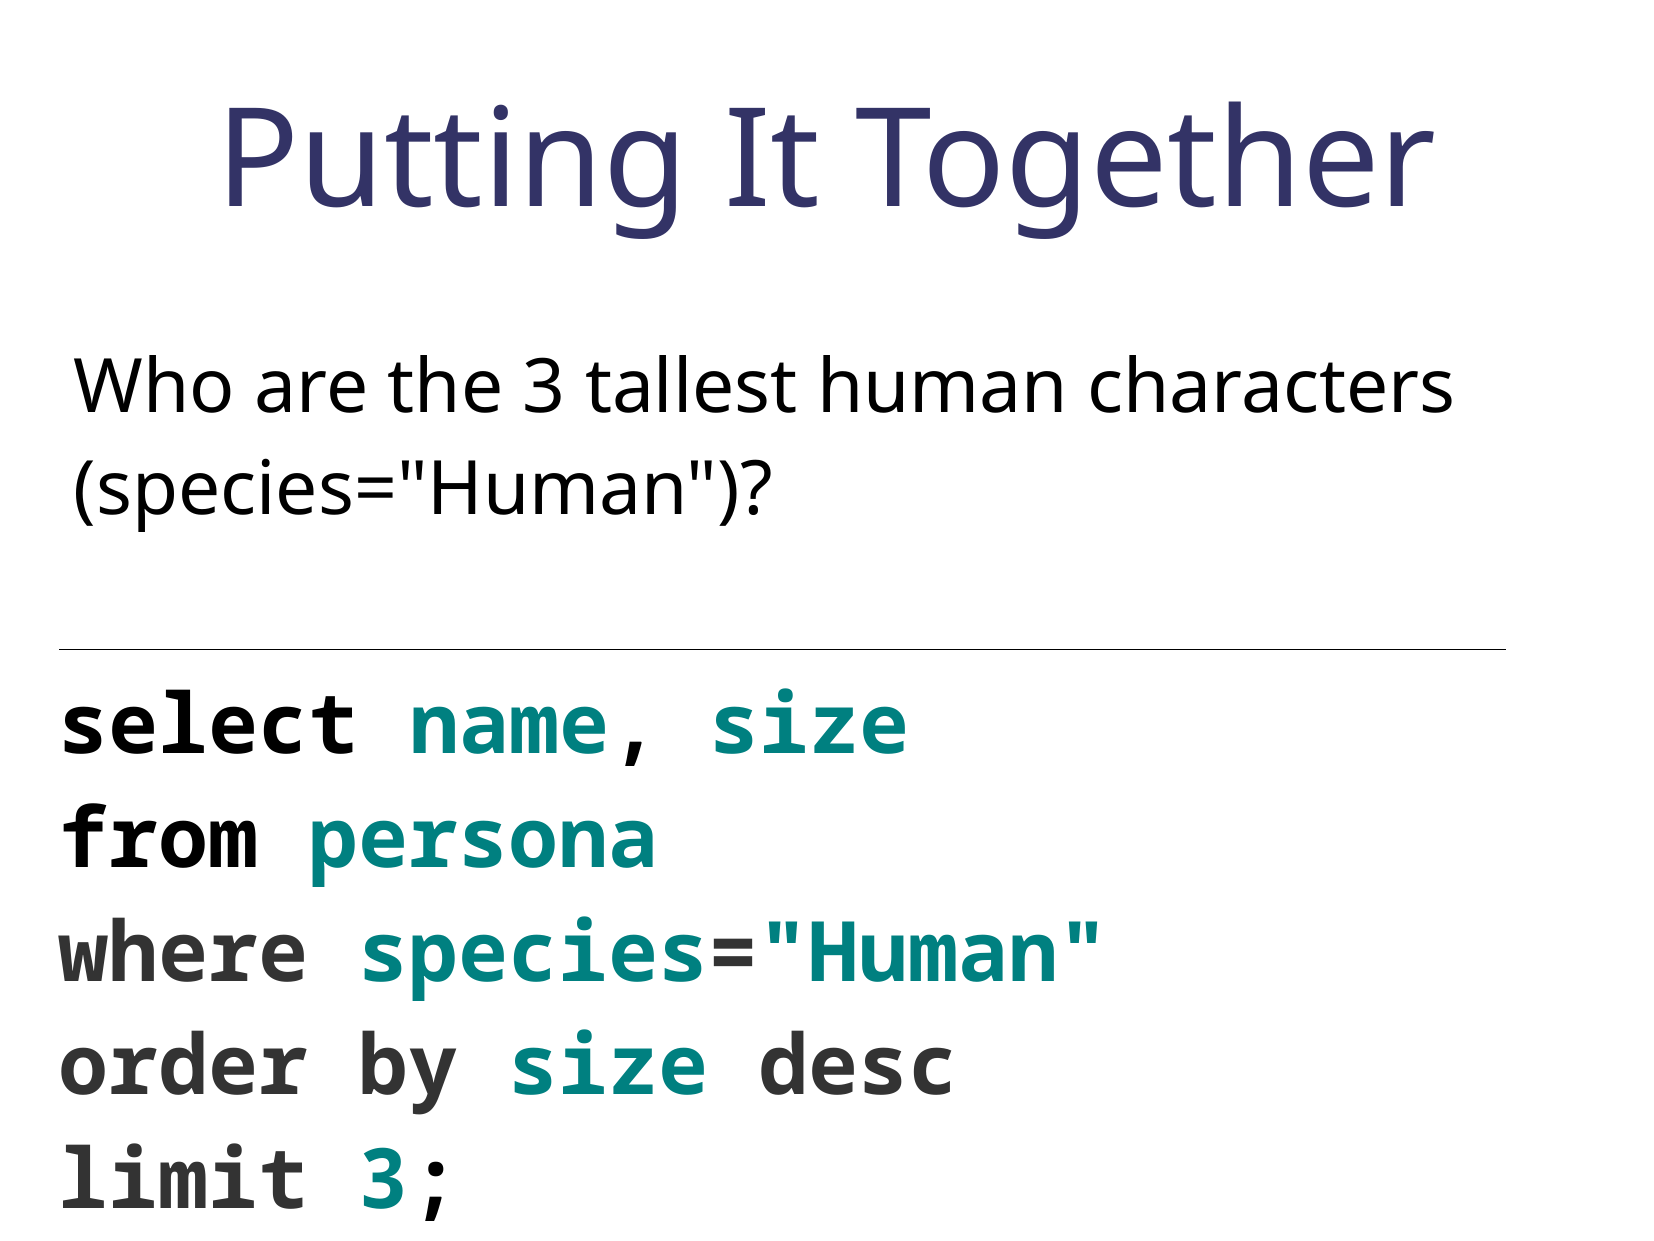

# Putting It Together
Who are the 3 tallest human characters
(species="Human")?
select name, size
from persona
where species="Human"
order by size desc
limit 3;